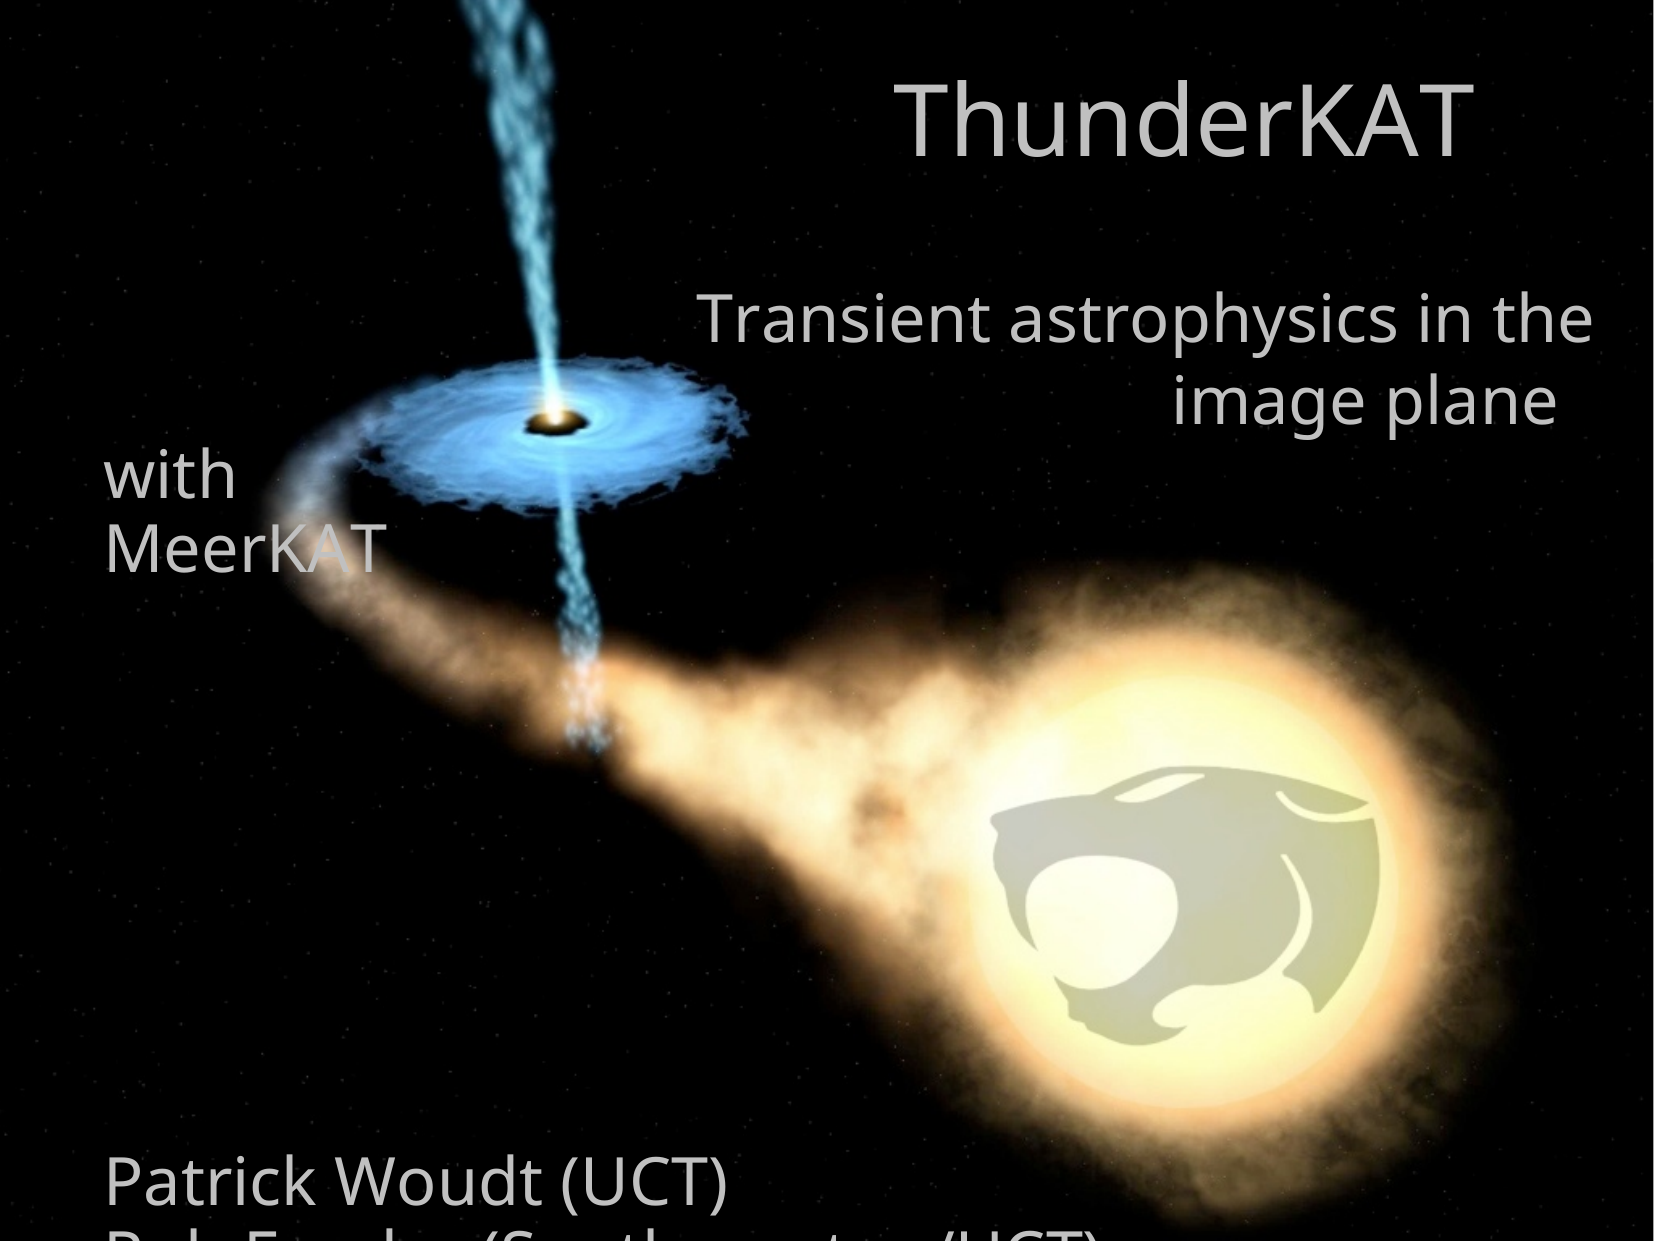

ThunderKAT
					Transient astrophysics in the 									image plane with 										MeerKAT
Patrick Woudt (UCT)
Rob Fender (Southampton/UCT)